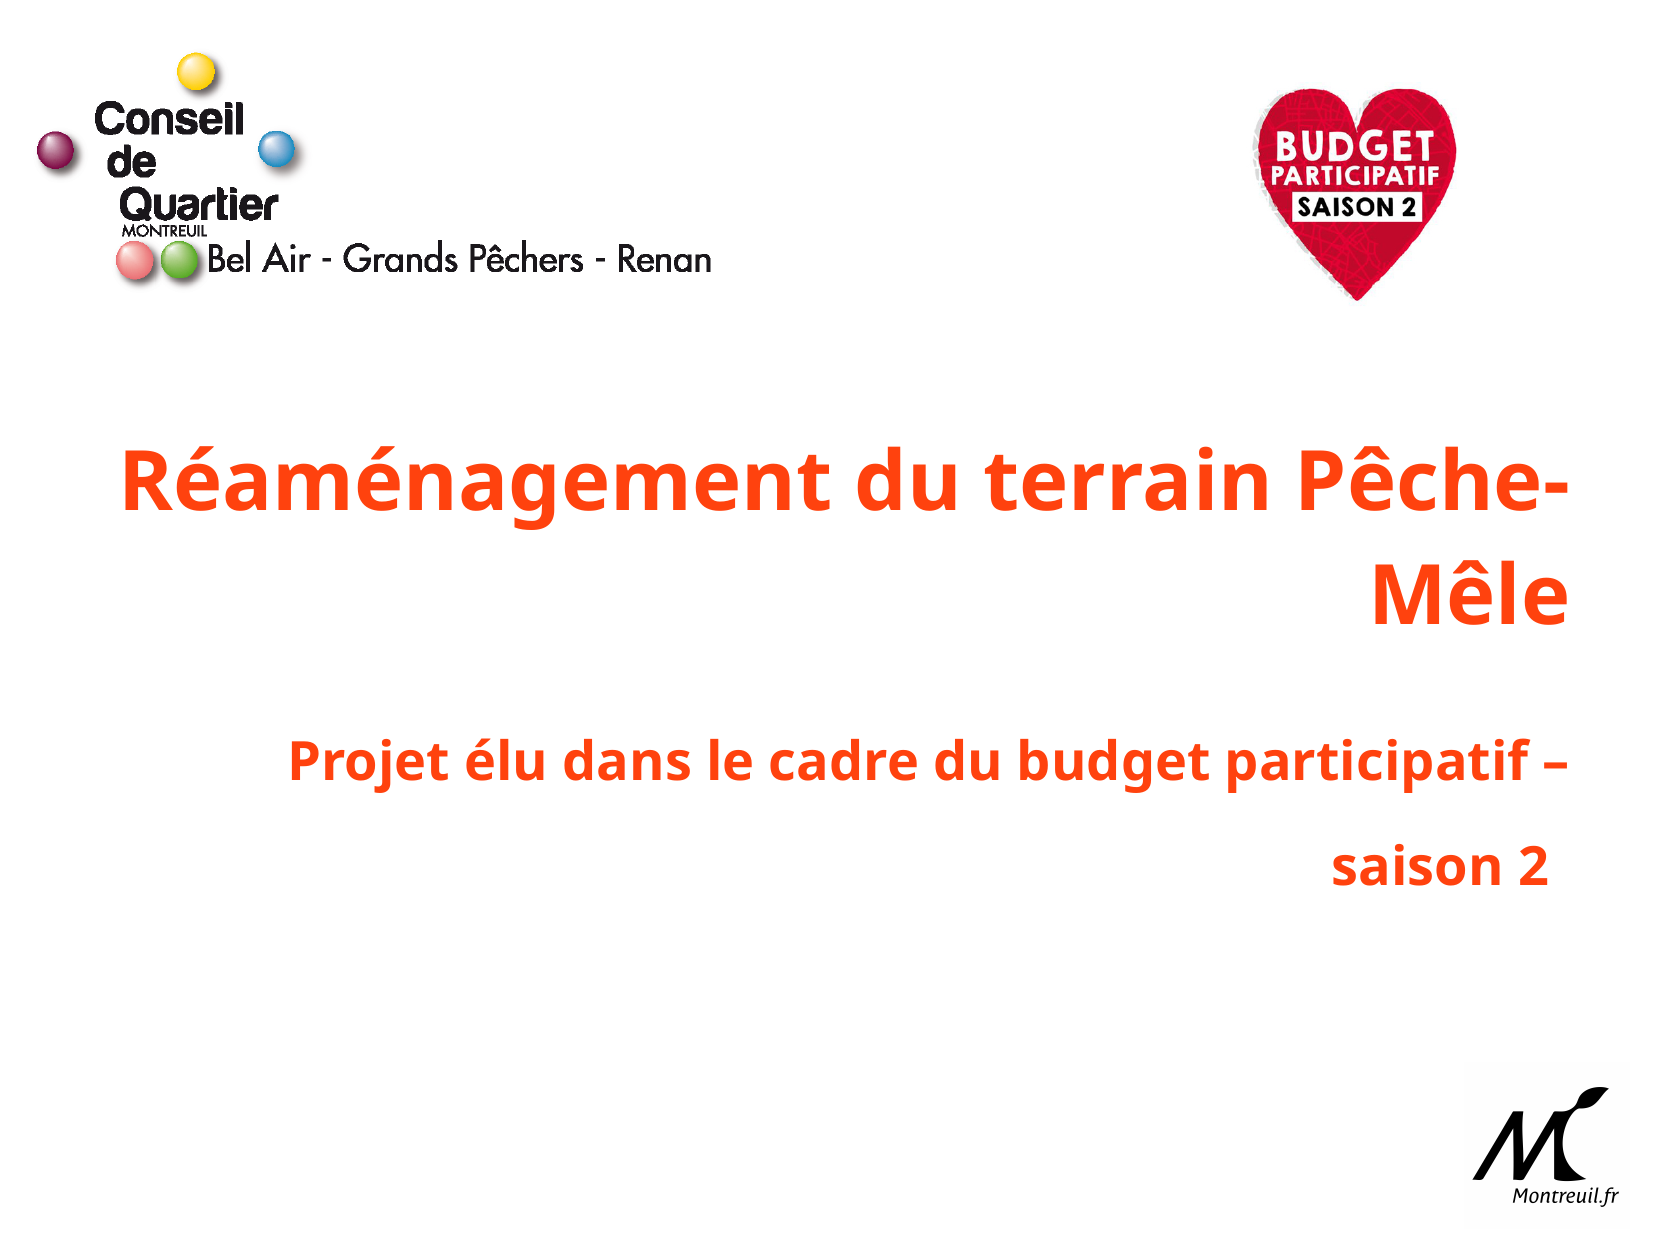

Réaménagement du terrain Pêche-Mêle
Projet élu dans le cadre du budget participatif – saison 2